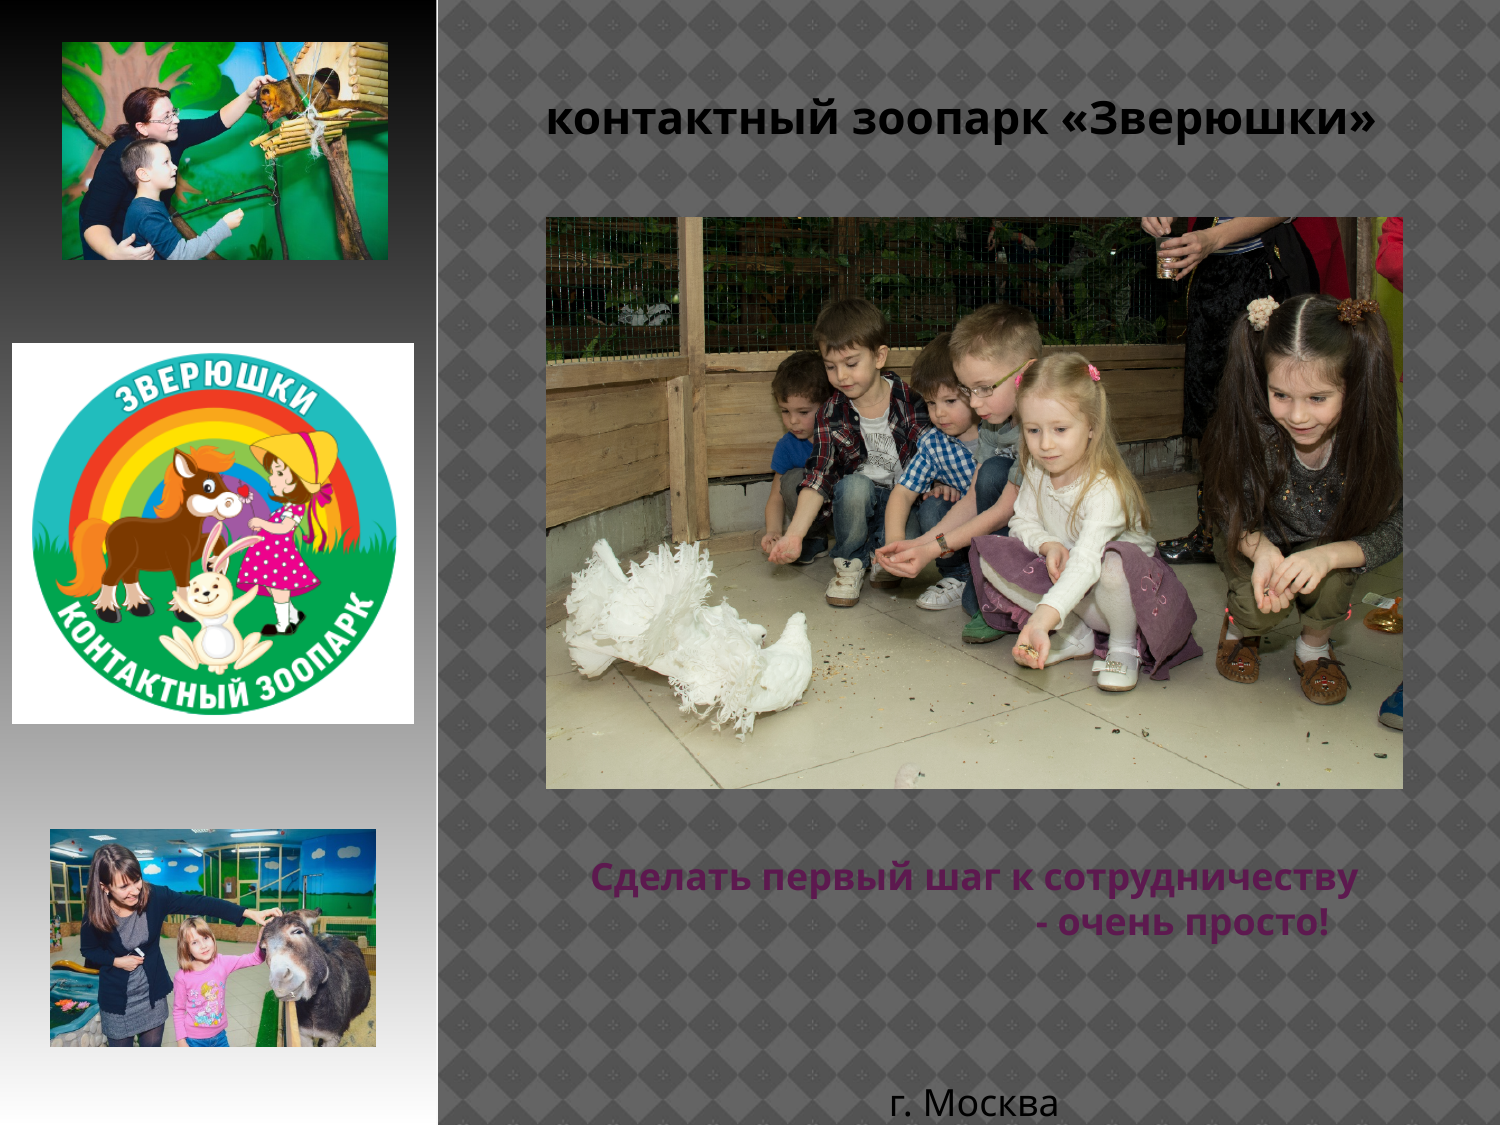

контактный зоопарк «Зверюшки»
# Сделать первый шаг к сотрудничеству - очень просто!
г. Москва